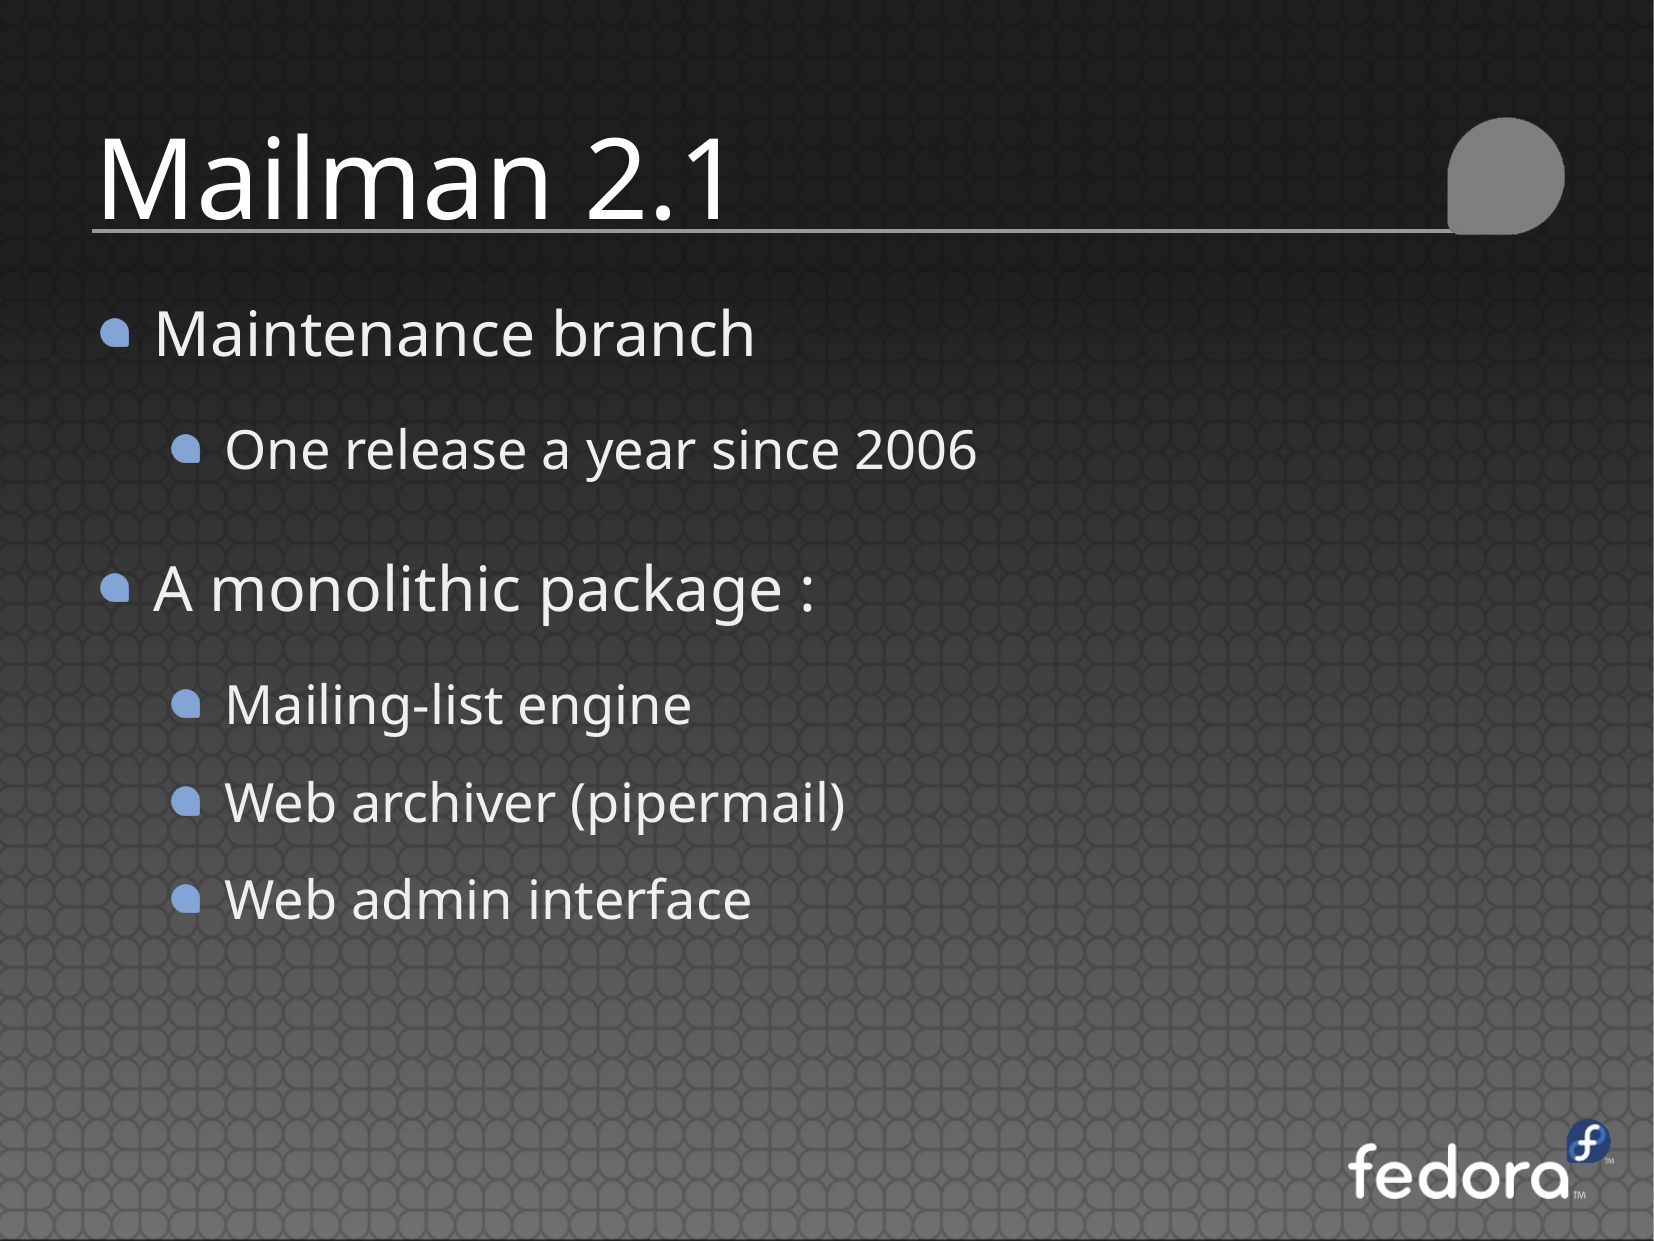

Mailman 2.1
# Maintenance branch
One release a year since 2006
A monolithic package :
Mailing-list engine
Web archiver (pipermail)
Web admin interface